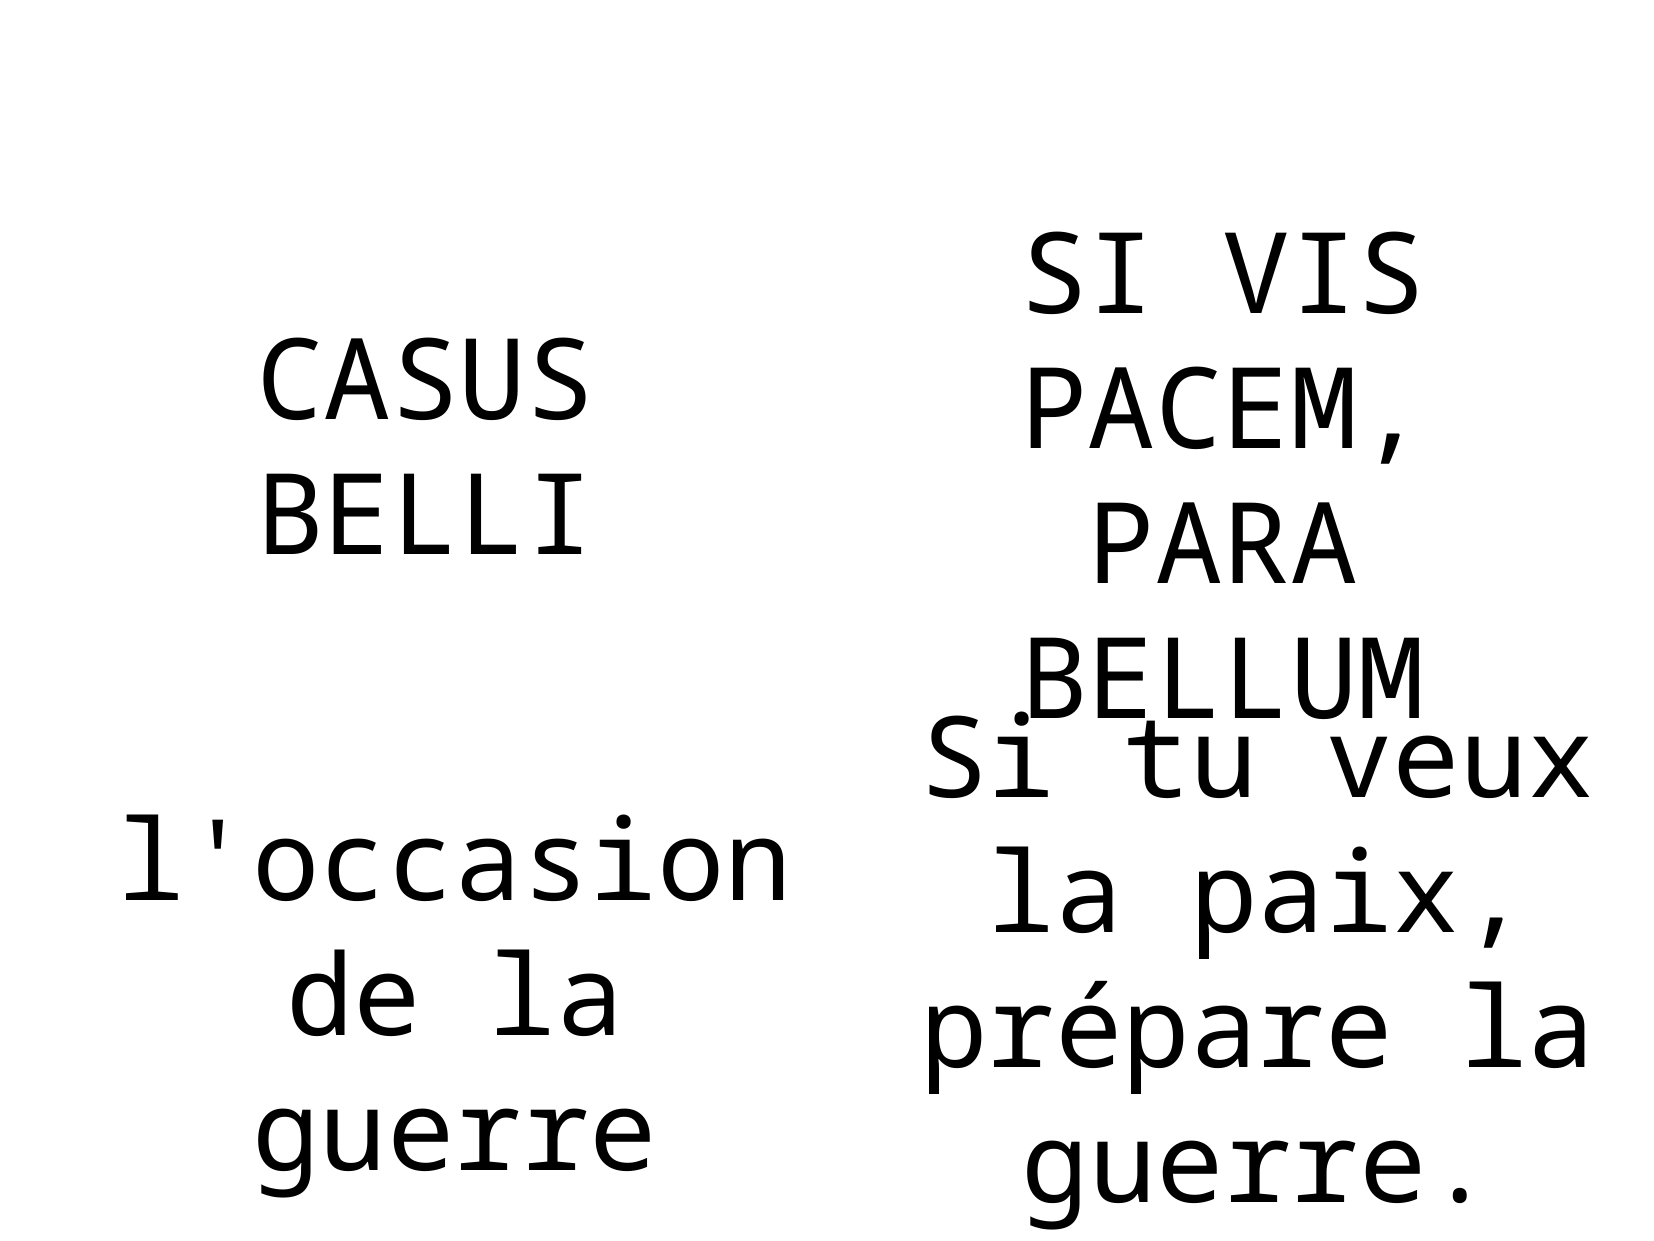

# SI VIS PACEM, PARA BELLUM
CASUS BELLI
Si tu veux la paix, prépare la guerre.
l'occasion de la guerre